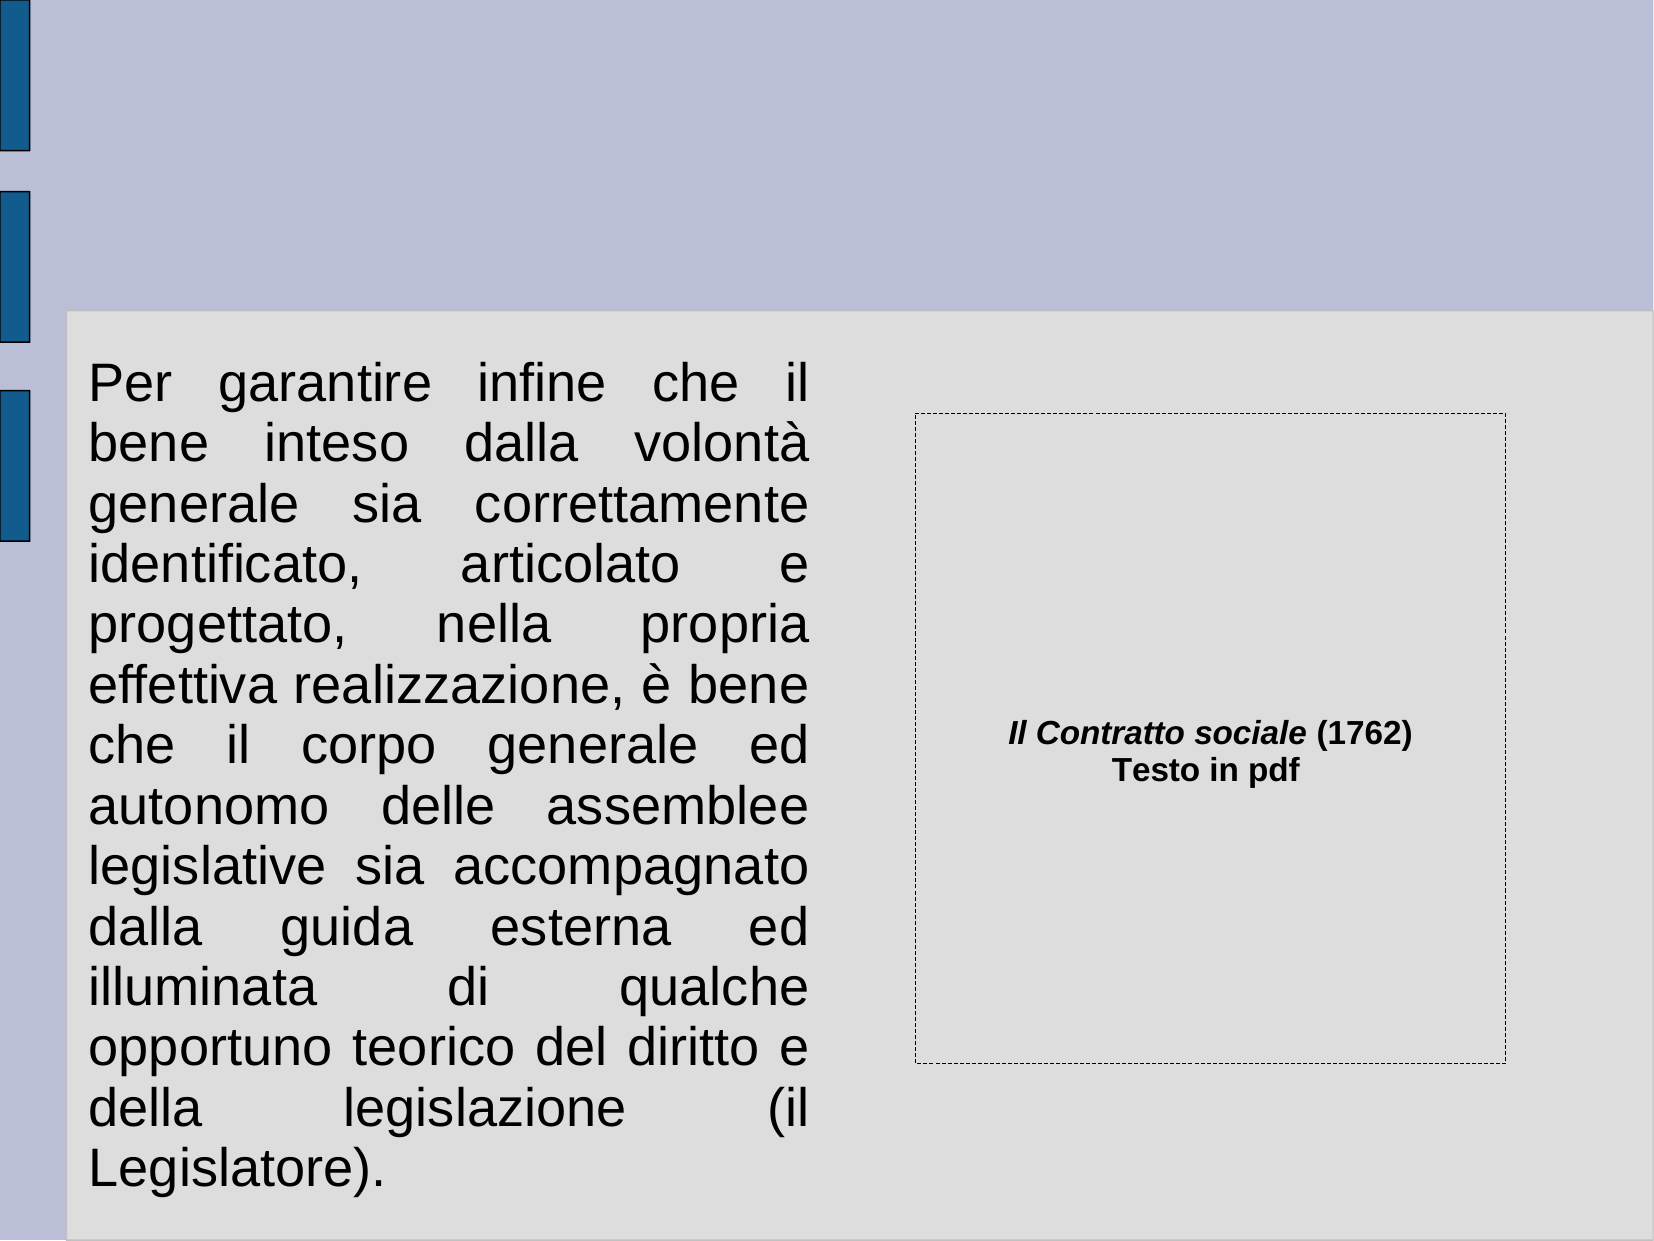

#
Per garantire infine che il bene inteso dalla volontà generale sia correttamente identificato, articolato e progettato, nella propria effettiva realizzazione, è bene che il corpo generale ed autonomo delle assemblee legislative sia accompagnato dalla guida esterna ed illuminata di qualche opportuno teorico del diritto e della legislazione (il Legislatore).
Il Contratto sociale (1762)
Testo in pdf